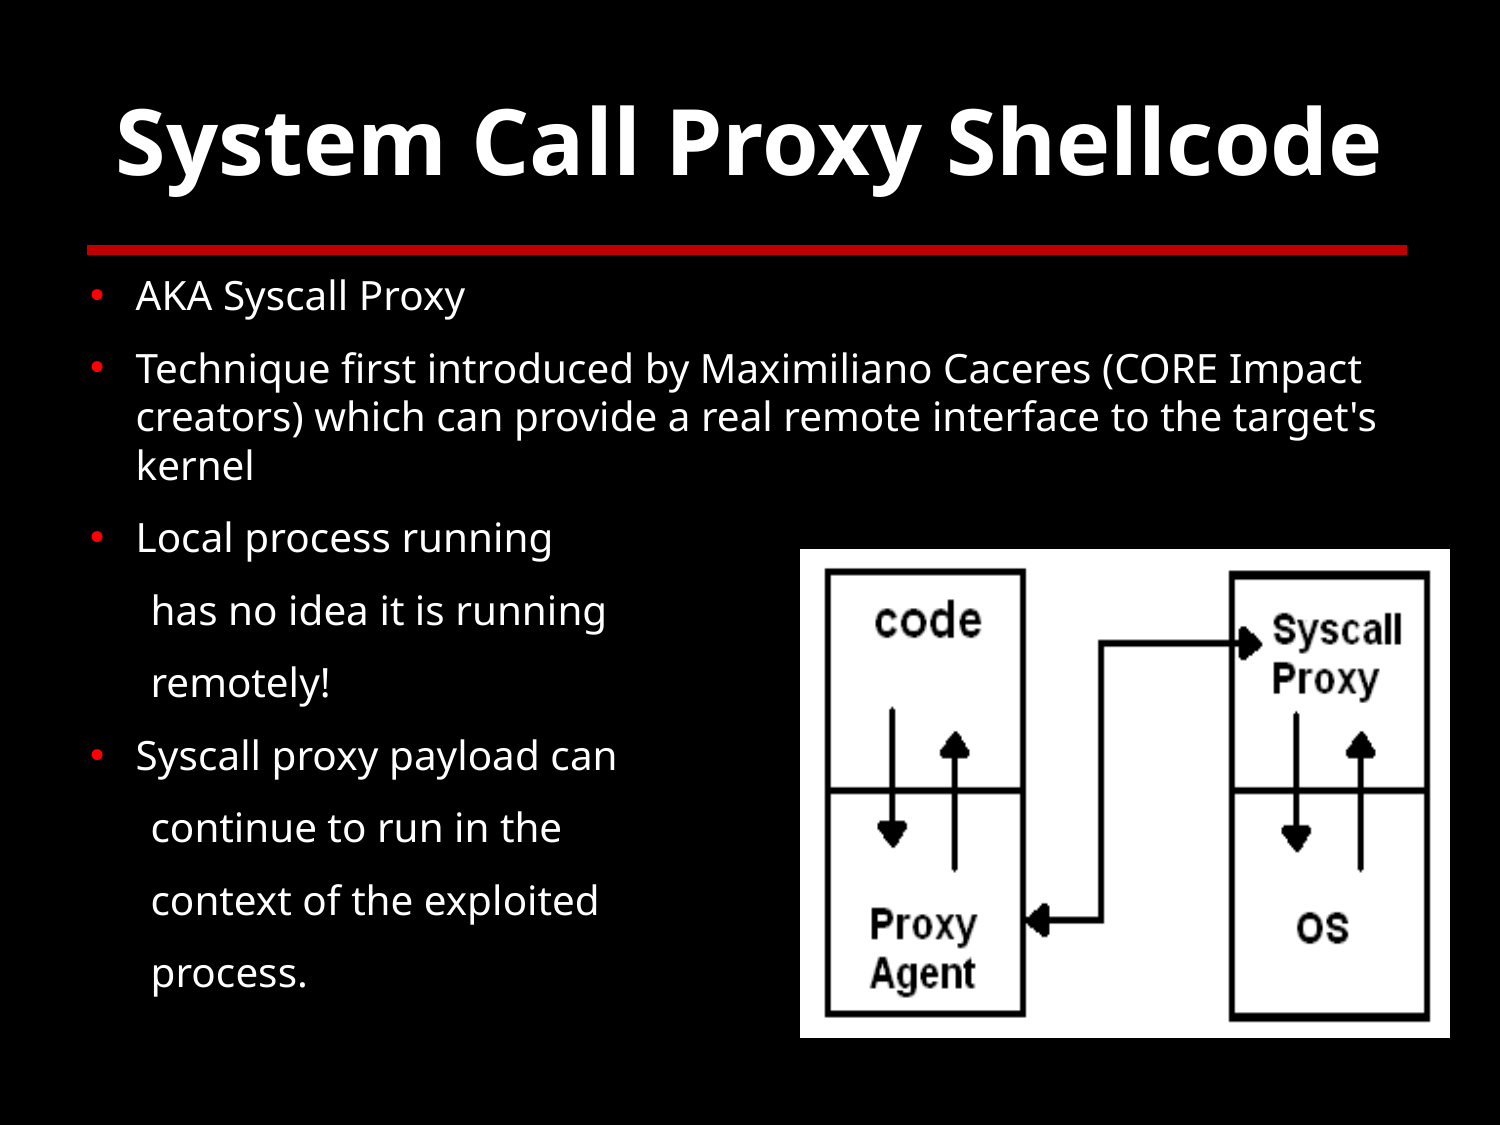

# System Call Proxy Shellcode
AKA Syscall Proxy
Technique first introduced by Maximiliano Caceres (CORE Impact creators) which can provide a real remote interface to the target's kernel
Local process running
	has no idea it is running
	remotely!
Syscall proxy payload can
	continue to run in the
	context of the exploited
	process.